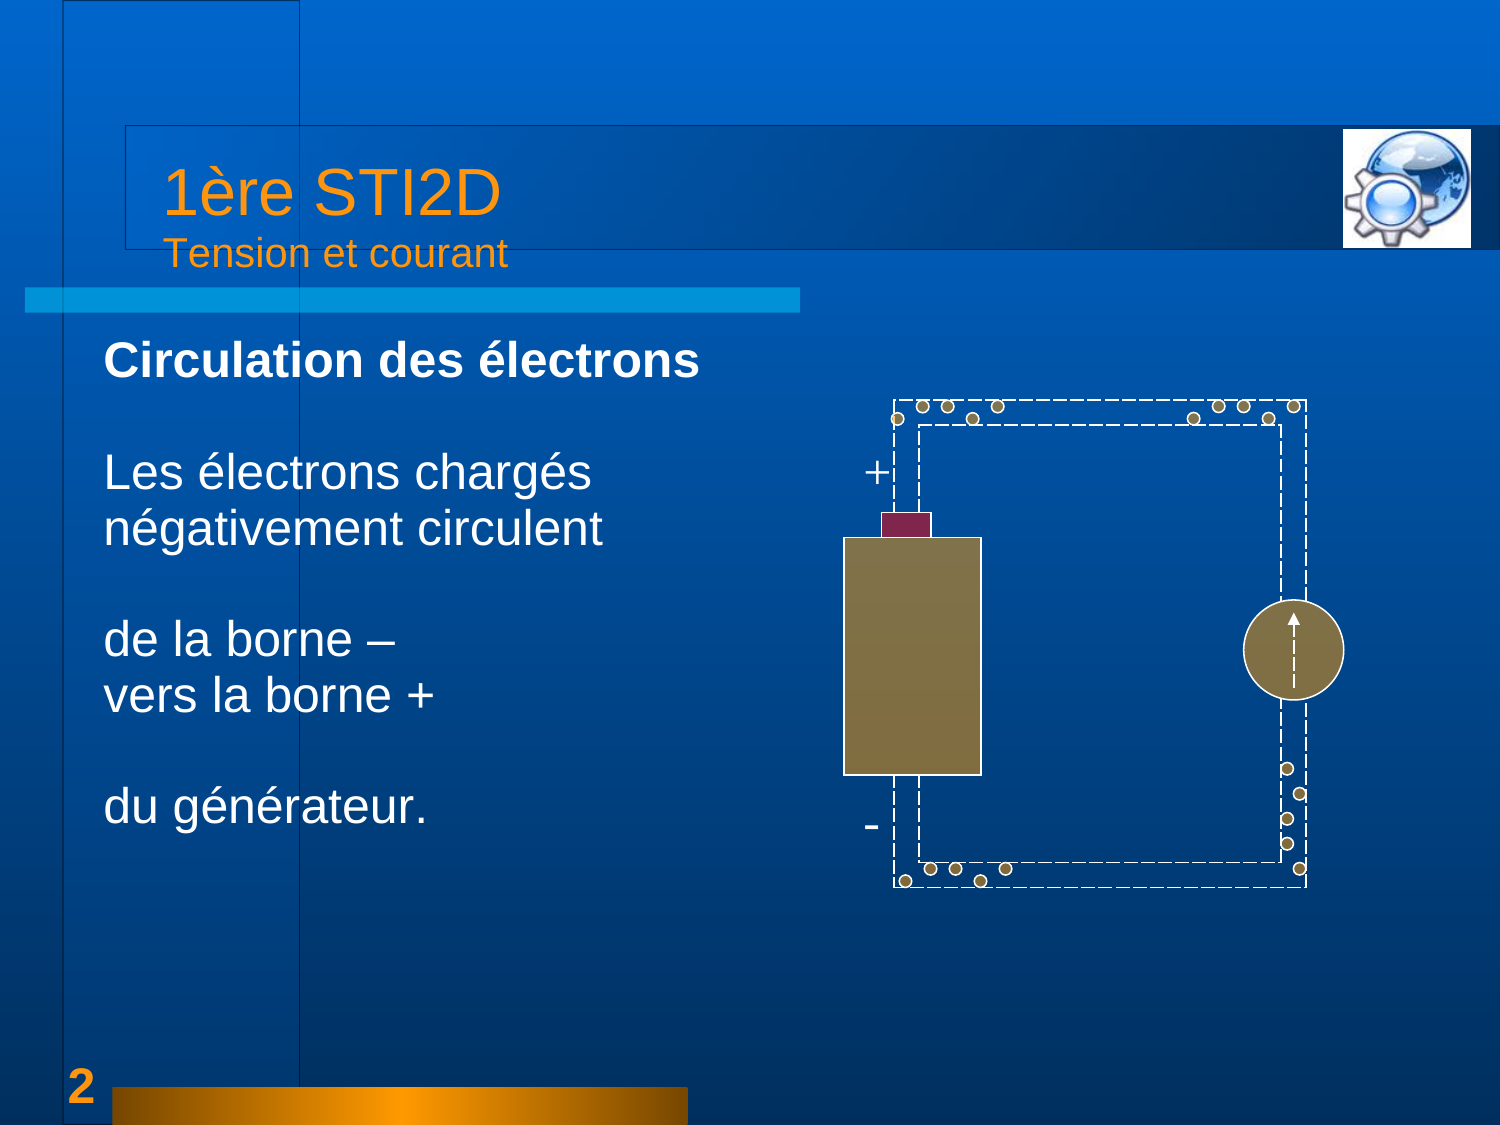

Circulation des électrons
Les électrons chargés négativement circulent
de la borne –
vers la borne +
du générateur.
+
-